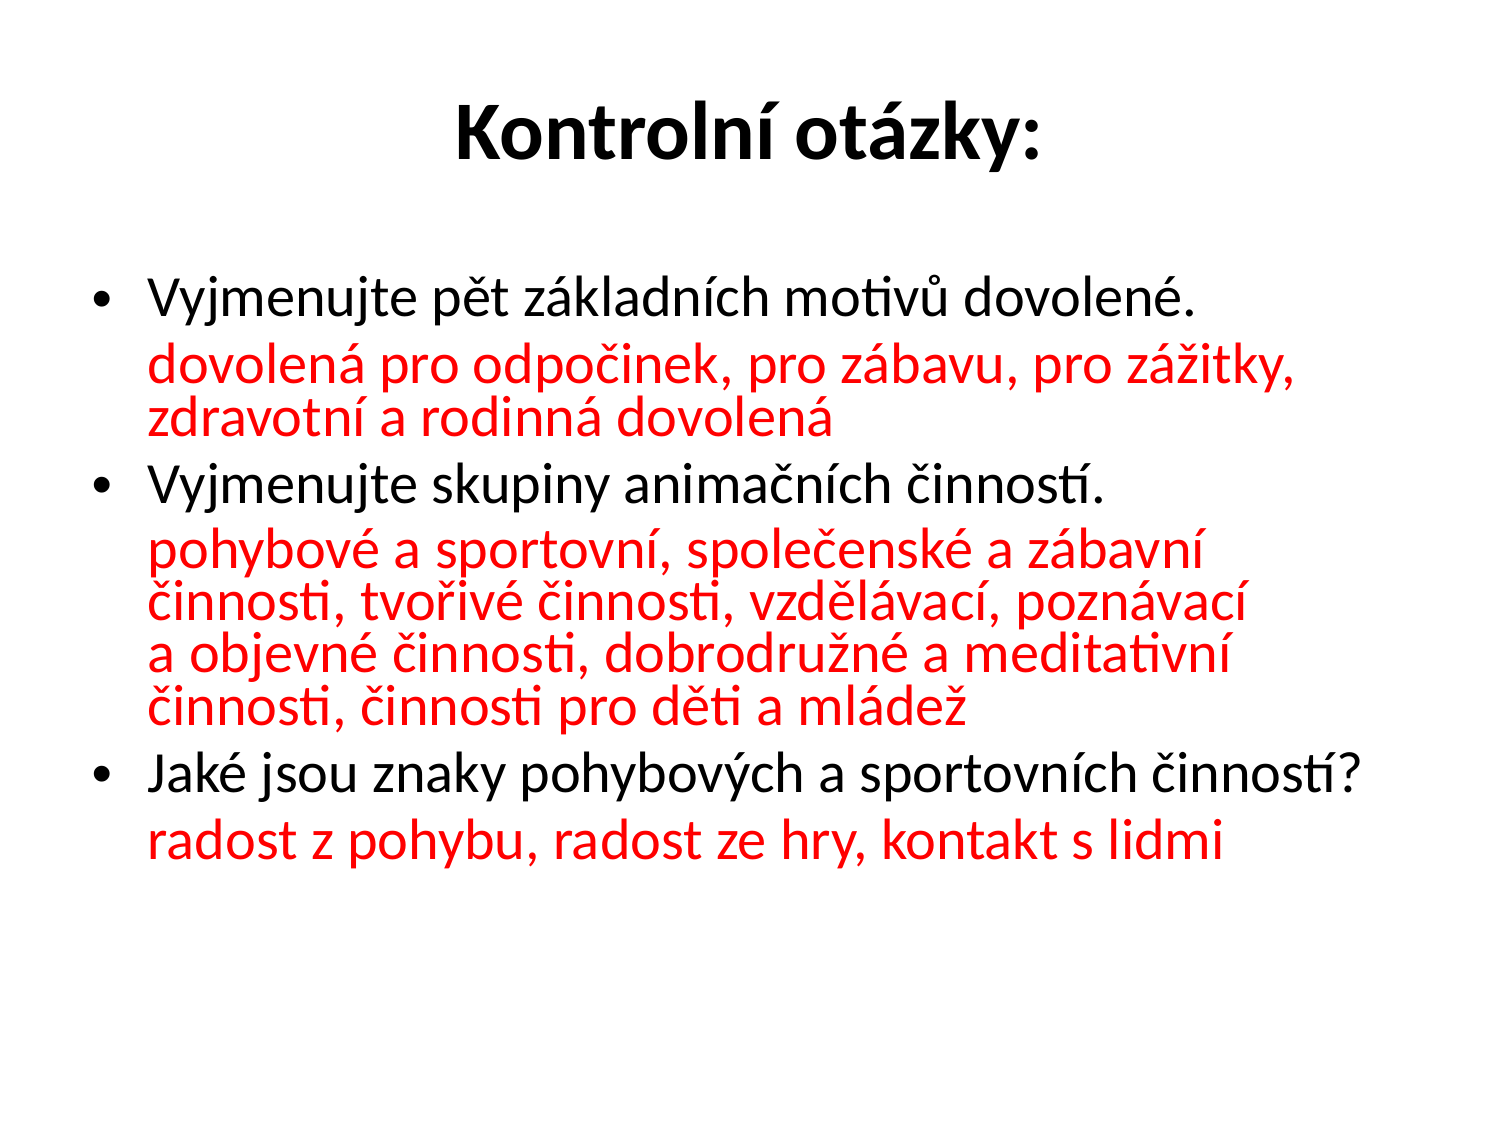

# Kontrolní otázky:
Vyjmenujte pět základních motivů dovolené.
	dovolená pro odpočinek, pro zábavu, pro zážitky, zdravotní a rodinná dovolená
Vyjmenujte skupiny animačních činností.
	pohybové a sportovní, společenské a zábavní činnosti, tvořivé činnosti, vzdělávací, poznávací
a objevné činnosti, dobrodružné a meditativní činnosti, činnosti pro děti a mládež
Jaké jsou znaky pohybových a sportovních činností?
	radost z pohybu, radost ze hry, kontakt s lidmi